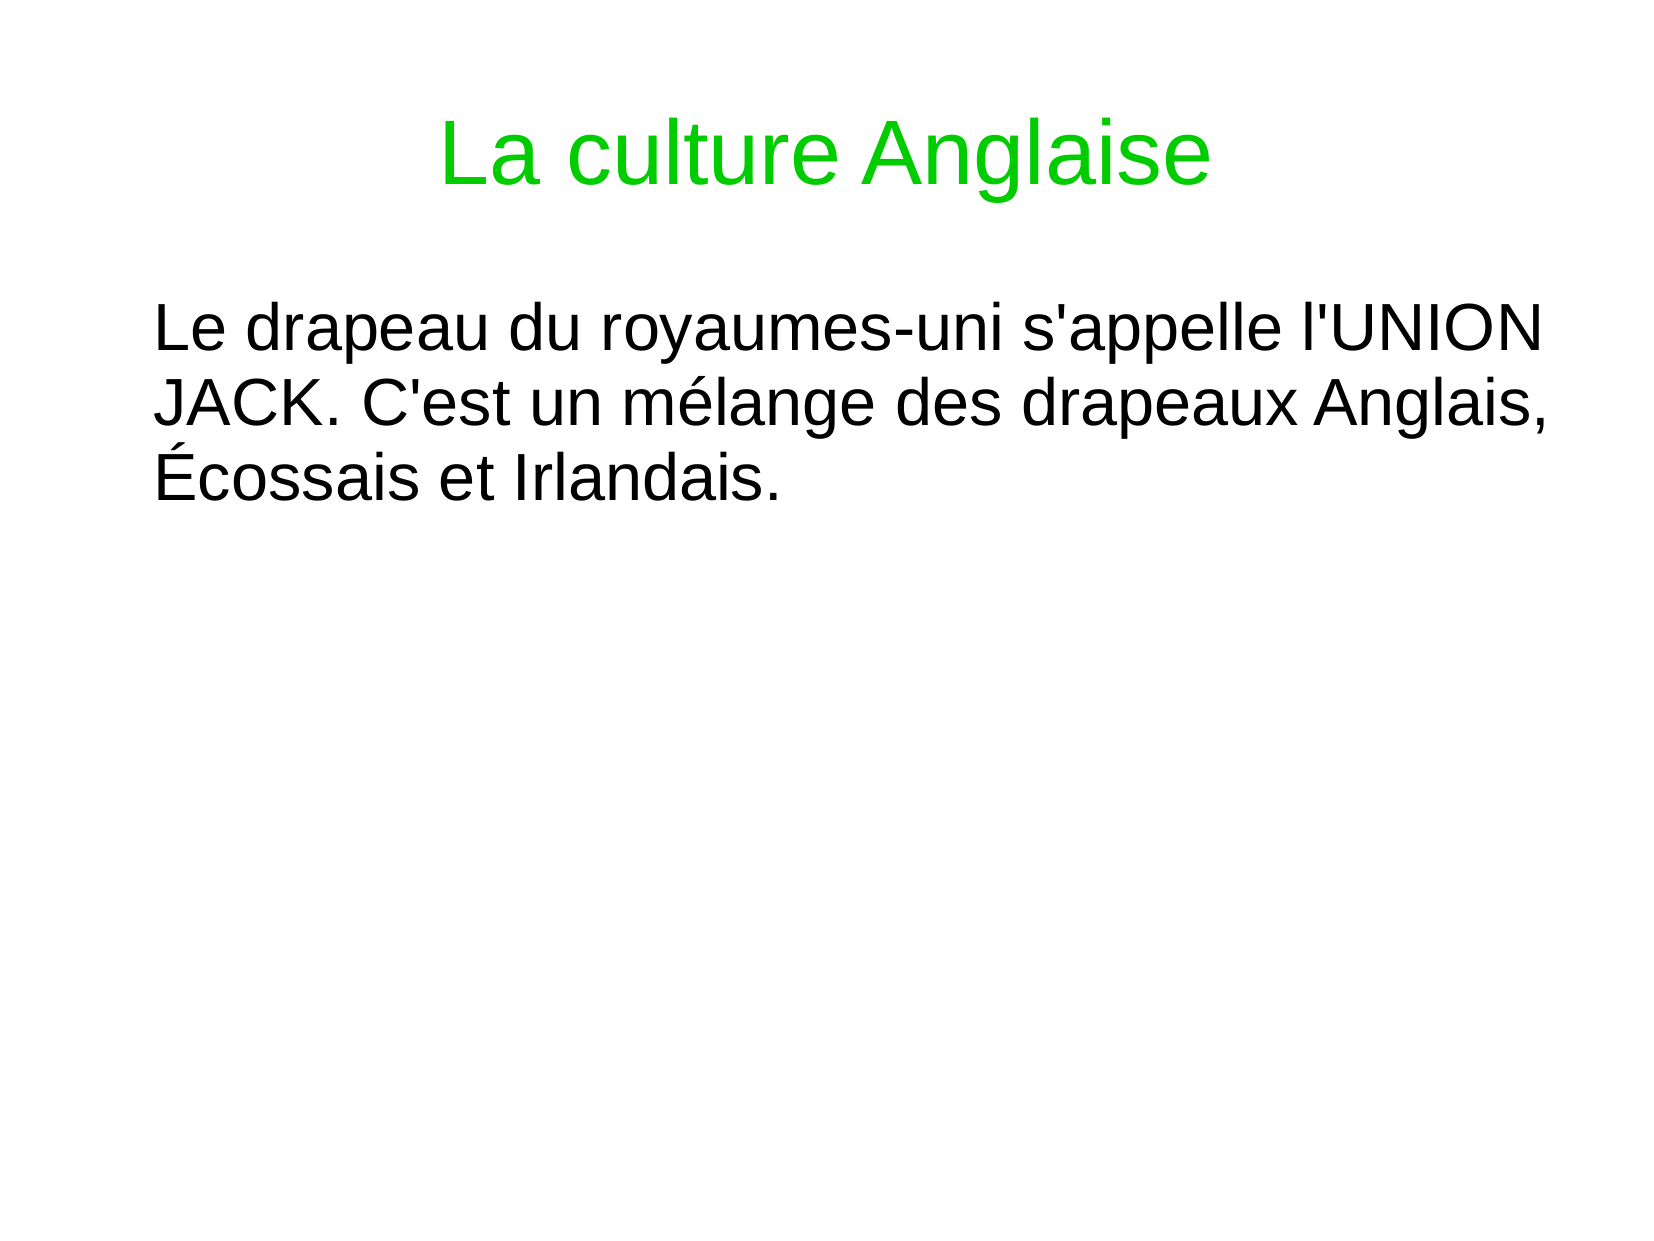

# La culture Anglaise
Le drapeau du royaumes-uni s'appelle l'UNION JACK. C'est un mélange des drapeaux Anglais, Écossais et Irlandais.